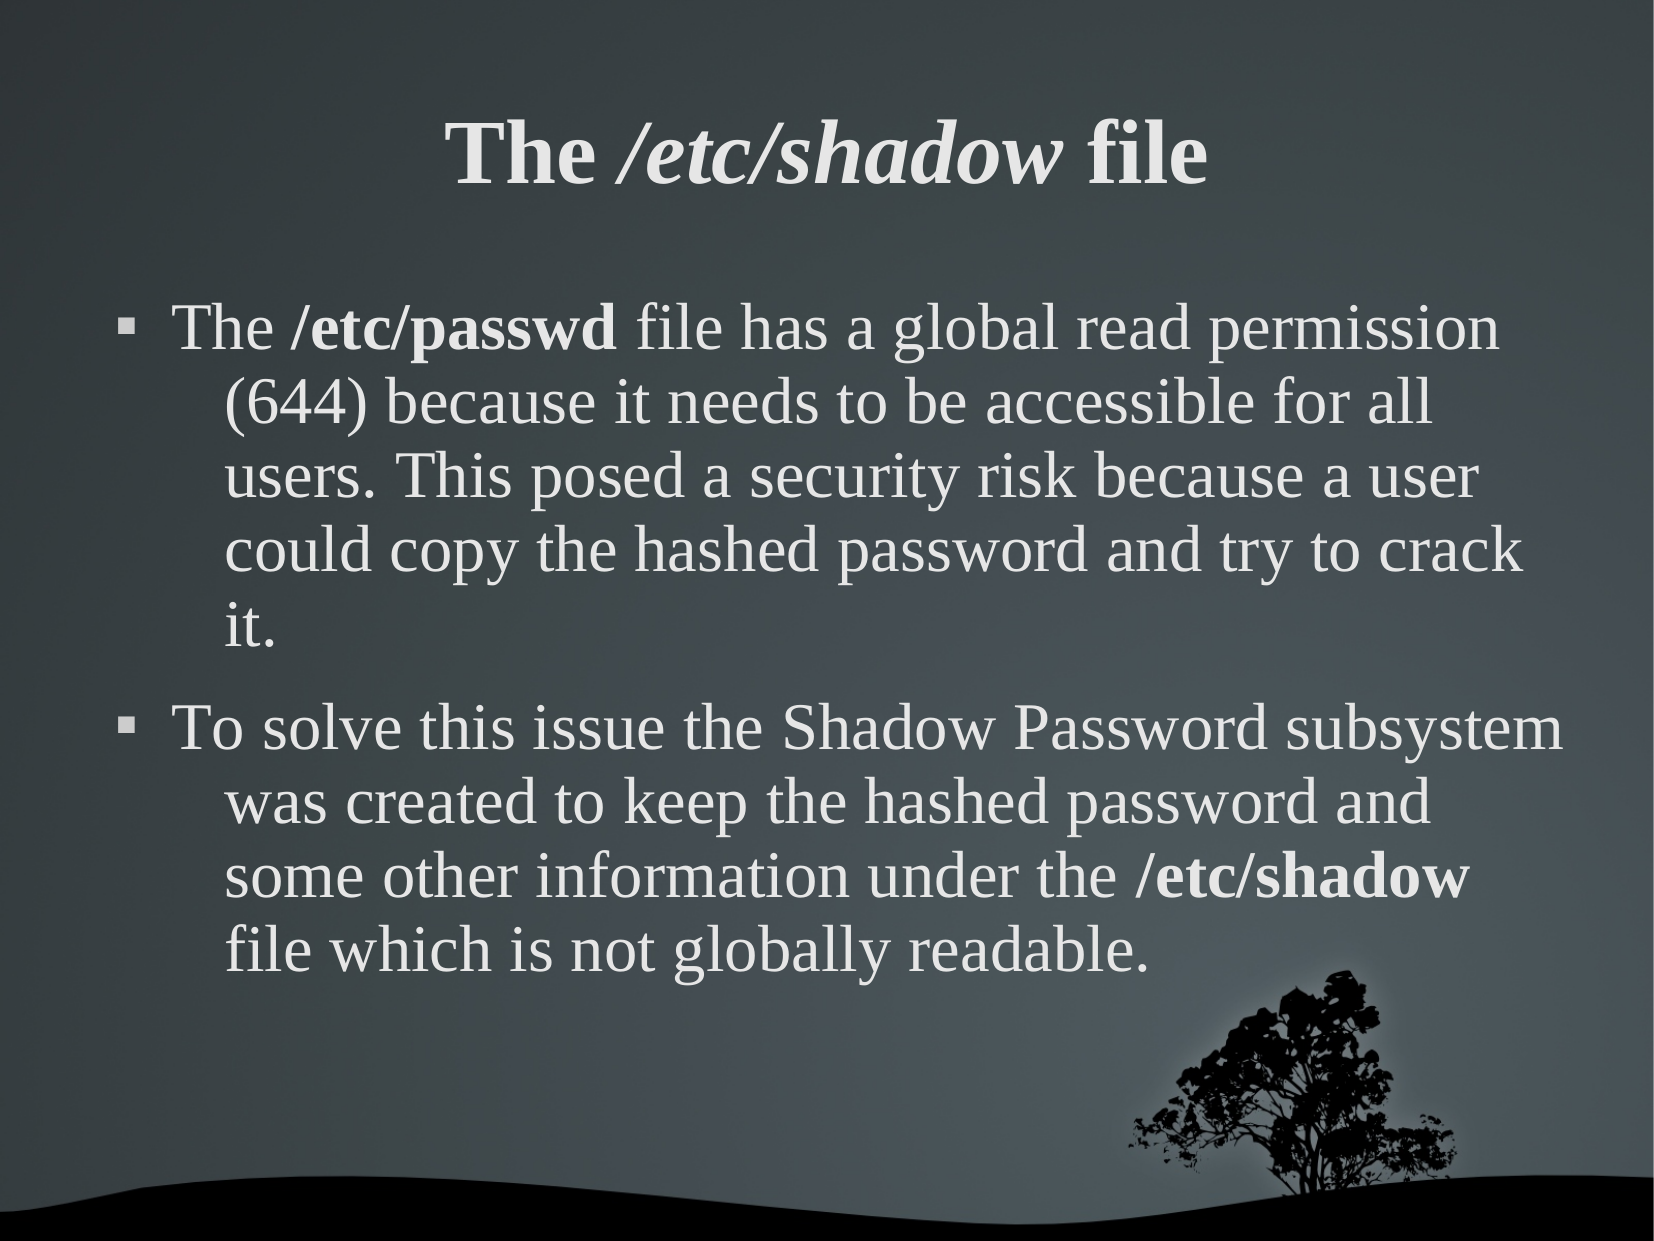

The /etc/shadow file
# The /etc/passwd file has a global read permission (644) because it needs to be accessible for all users. This posed a security risk because a user could copy the hashed password and try to crack it.
To solve this issue the Shadow Password subsystem was created to keep the hashed password and some other information under the /etc/shadow file which is not globally readable.